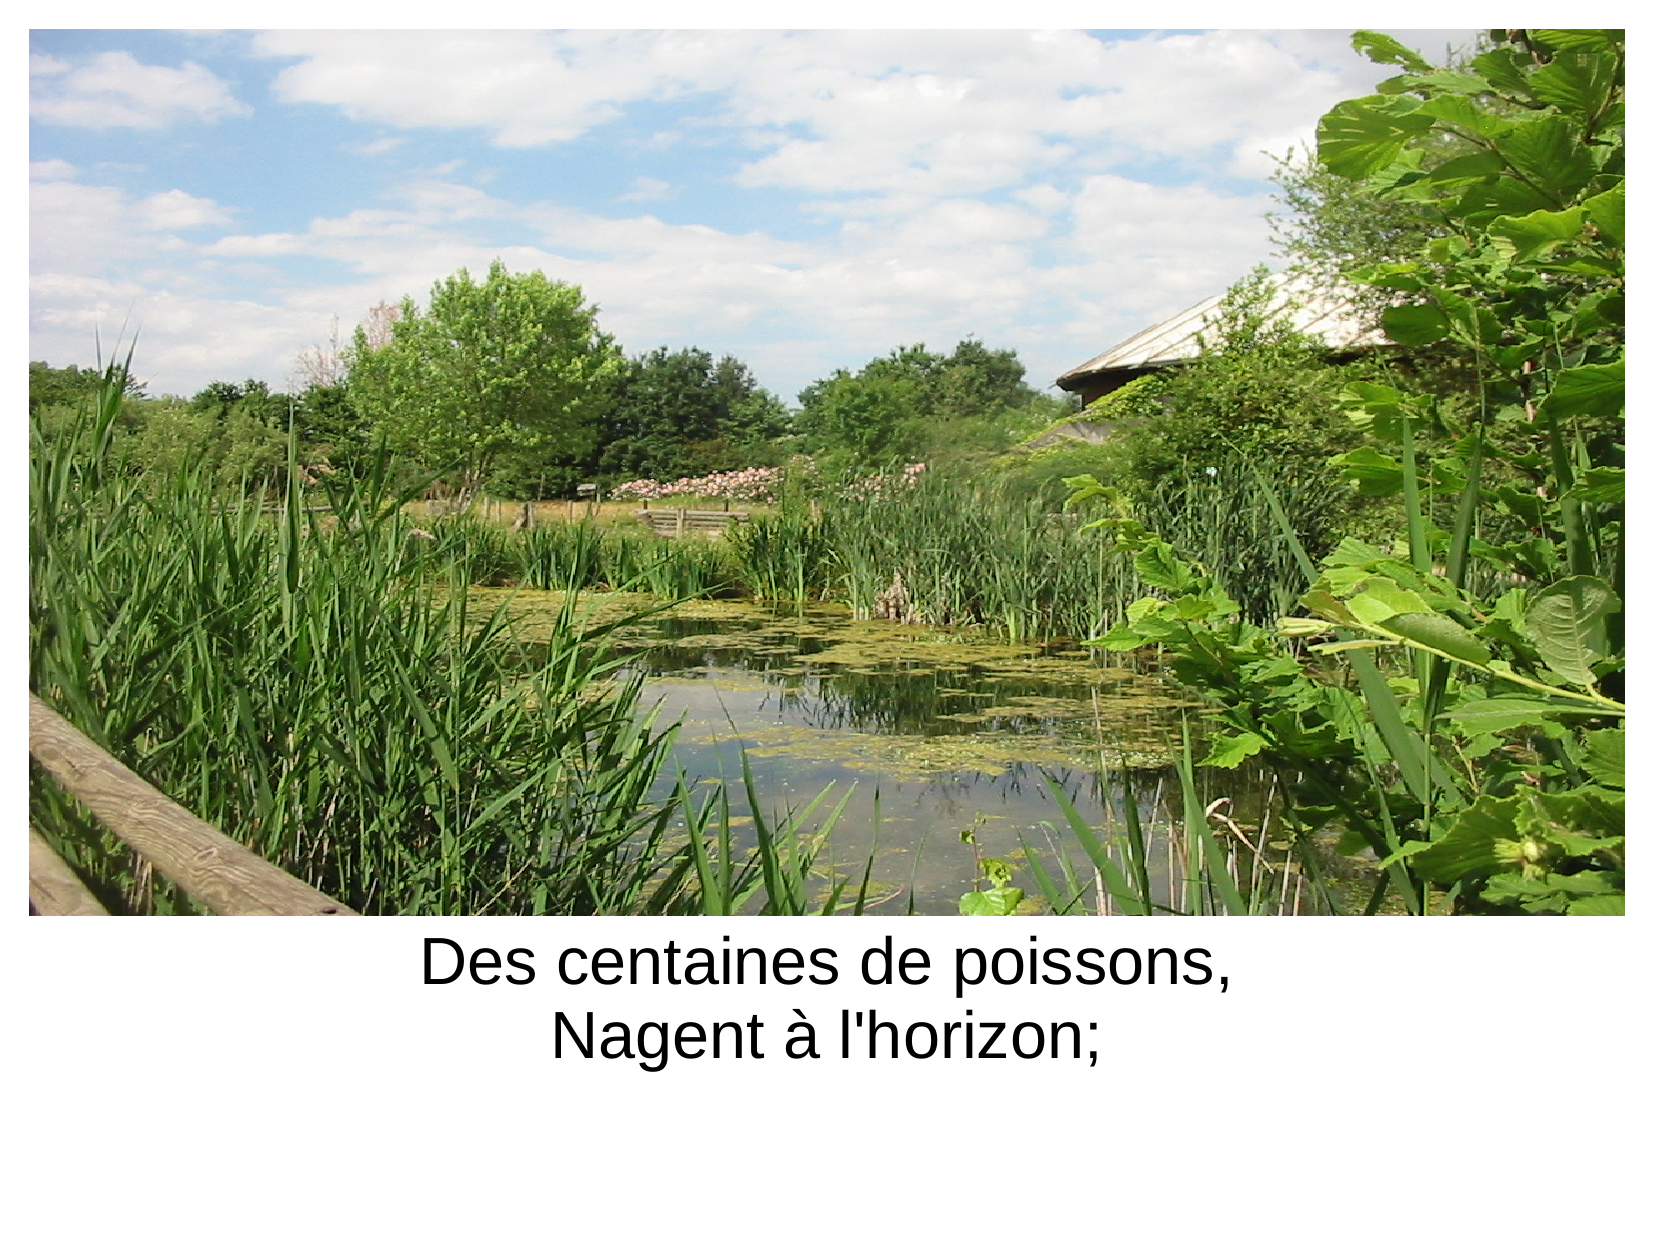

# Des centaines de poissons,
Nagent à l'horizon;